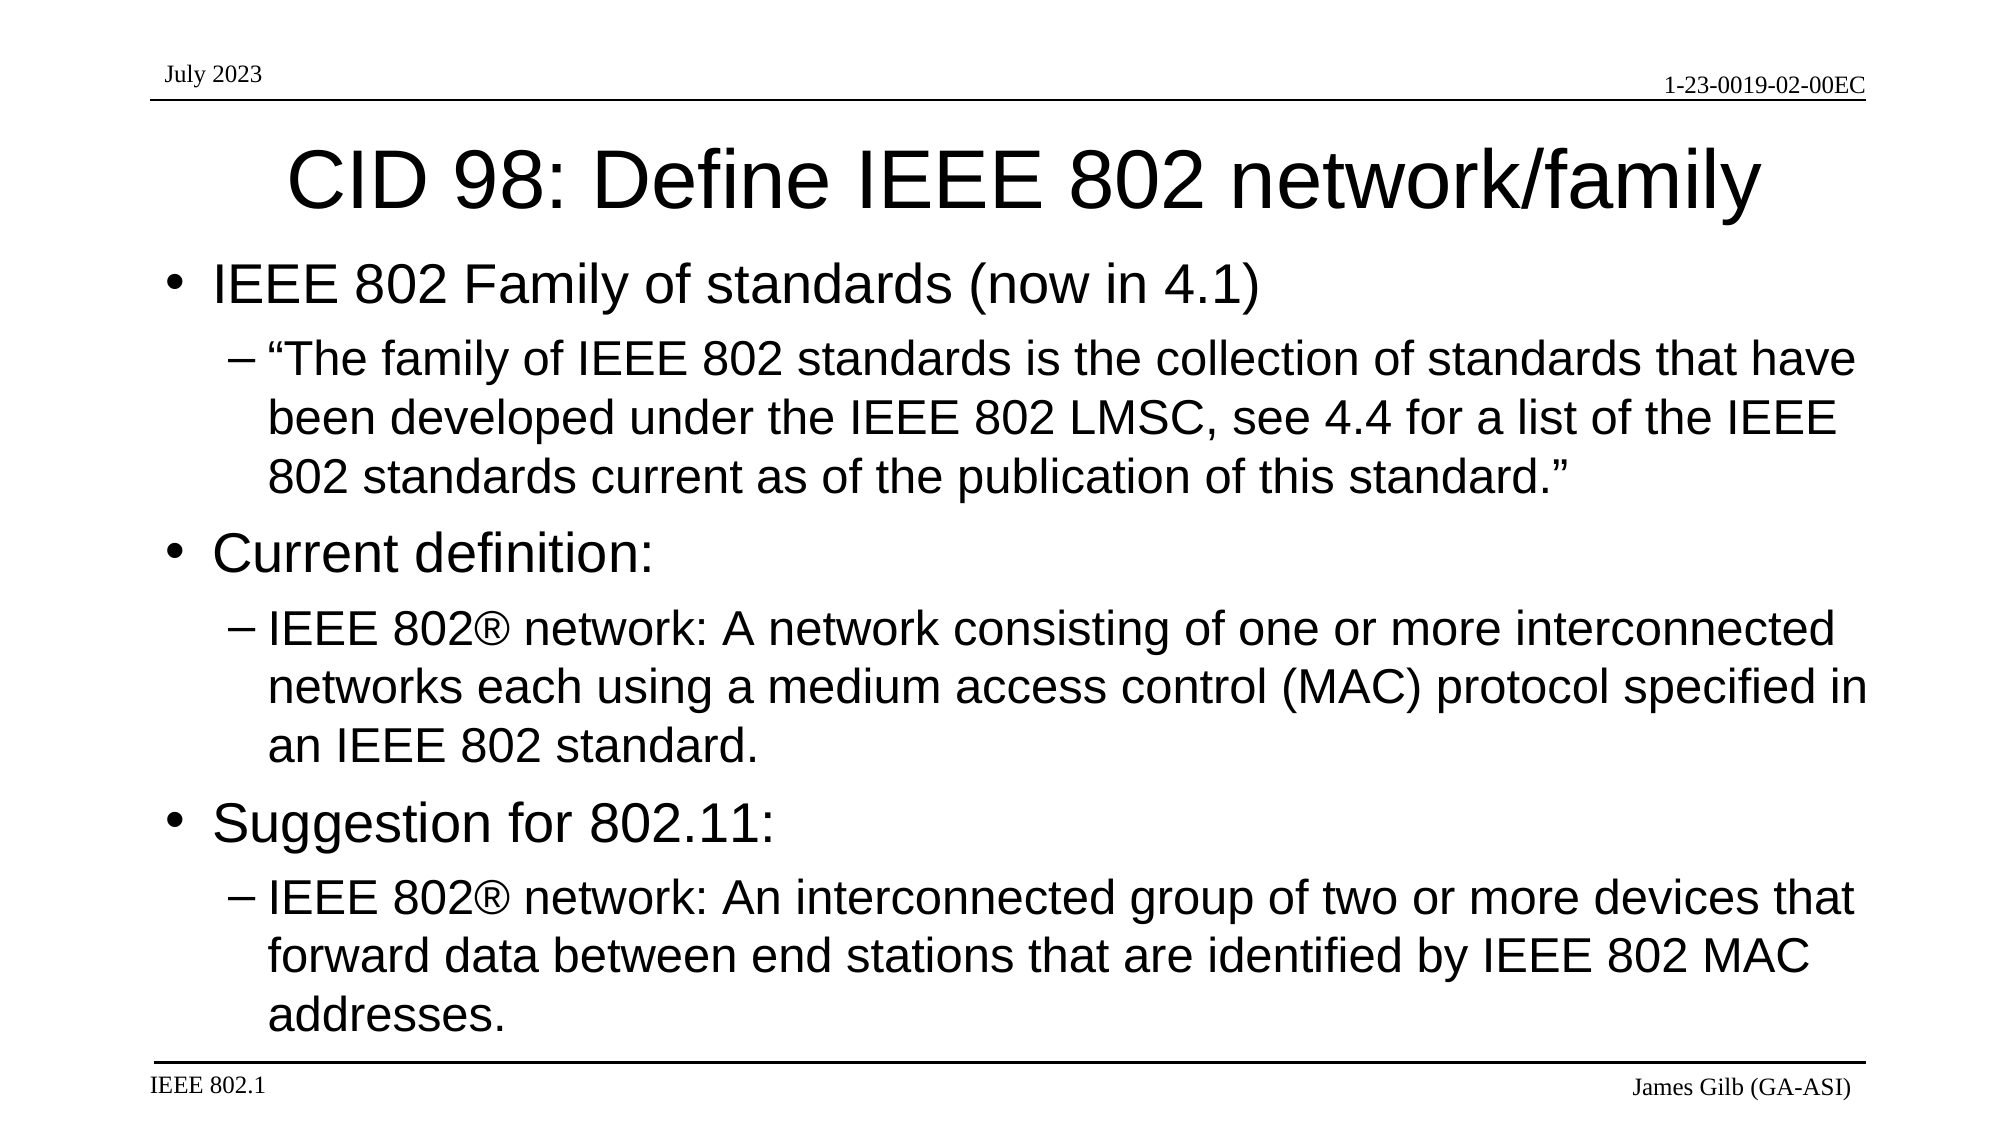

# CID 98: Define IEEE 802 network/family
IEEE 802 Family of standards (now in 4.1)
“The family of IEEE 802 standards is the collection of standards that have been developed under the IEEE 802 LMSC, see 4.4 for a list of the IEEE 802 standards current as of the publication of this standard.”
Current definition:
IEEE 802® network: A network consisting of one or more interconnected networks each using a medium access control (MAC) protocol specified in an IEEE 802 standard.
Suggestion for 802.11:
IEEE 802® network: An interconnected group of two or more devices that forward data between end stations that are identified by IEEE 802 MAC addresses.